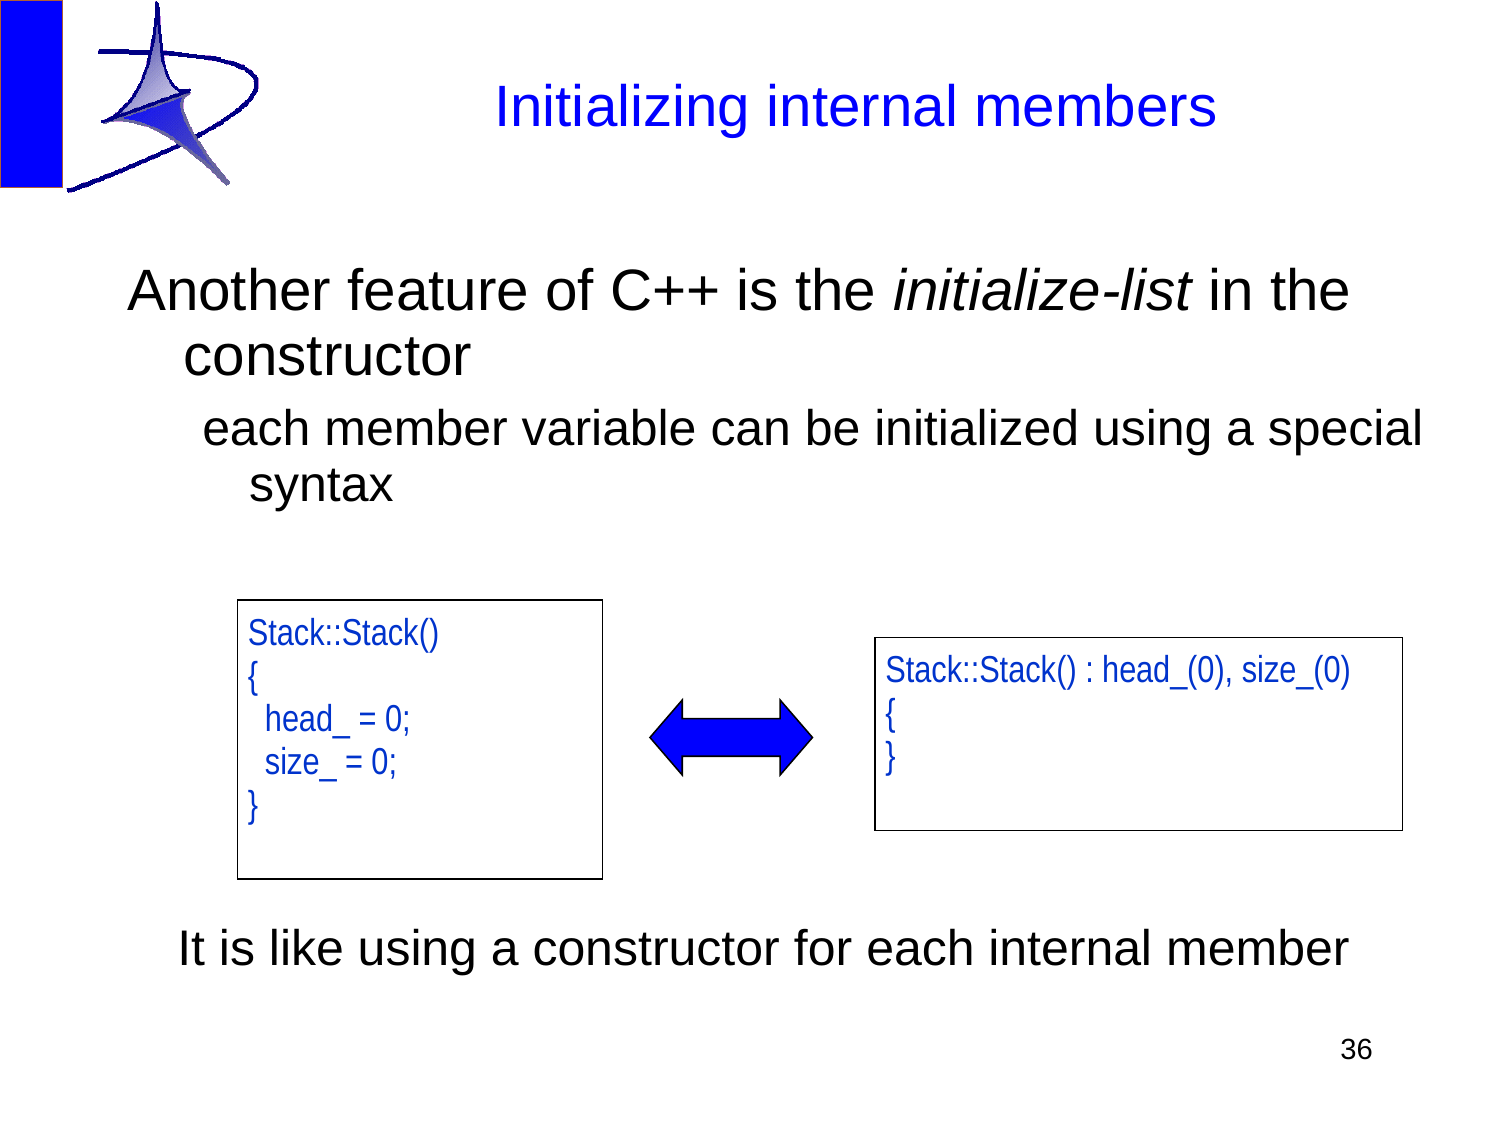

# Initializing internal members
Another feature of C++ is the initialize-list in the constructor
each member variable can be initialized using a special syntax
Stack::Stack()
{
 head_ = 0;
 size_ = 0;
}
Stack::Stack() : head_(0), size_(0)
{
}
It is like using a constructor for each internal member
36